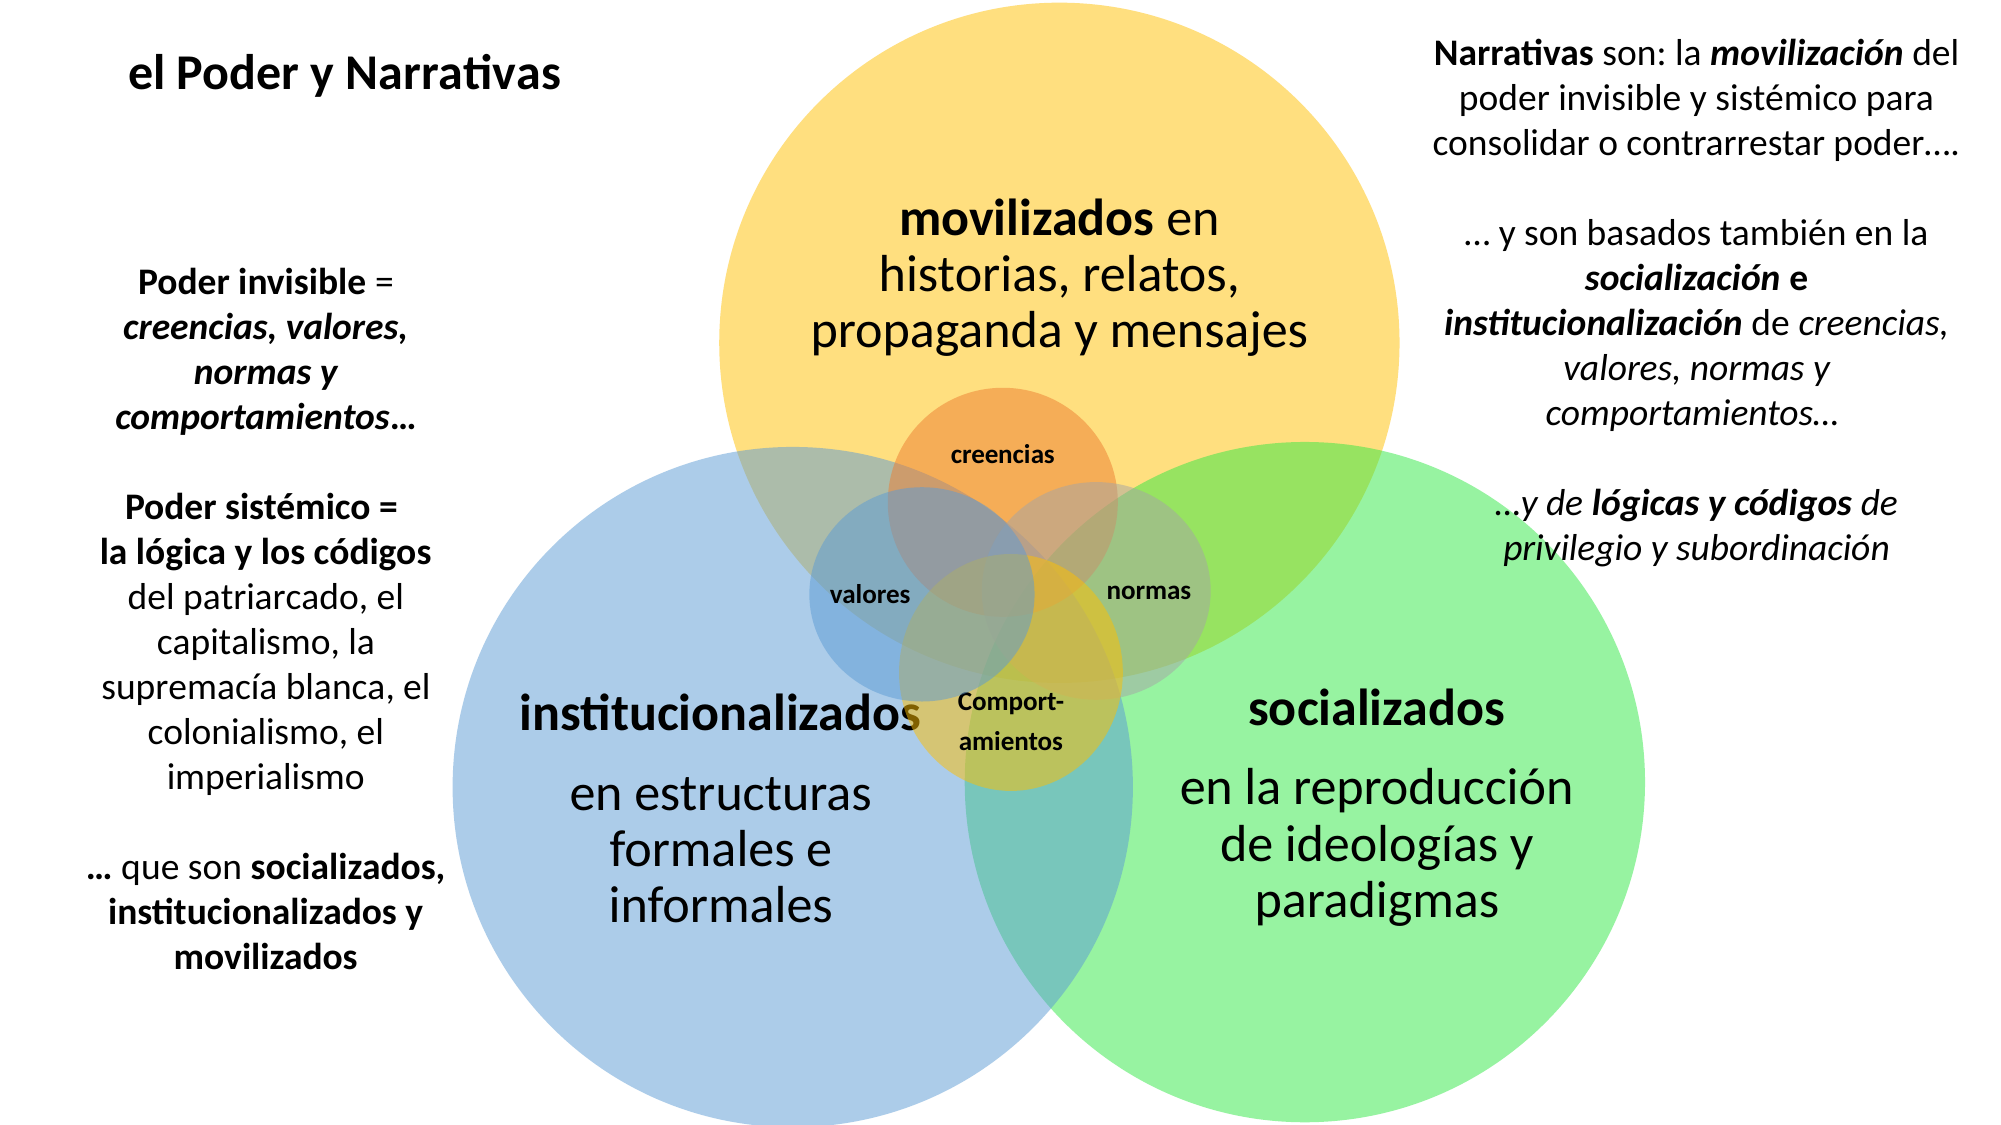

movilizados en historias, relatos, propaganda y mensajes
socializados
en la reproducción de ideologías y paradigmas
institucionalizados
en estructuras formales e informales
Narrativas son: la movilización del poder invisible y sistémico para consolidar o contrarrestar poder….
… y son basados también en la socialización e institucionalización de creencias, valores, normas y comportamientos…
…y de lógicas y códigos de privilegio y subordinación
el Poder y Narrativas
creencias
normas
valores
Comport-
amientos
Poder invisible = creencias, valores, normas y comportamientos…
Poder sistémico =
la lógica y los códigos del patriarcado, el capitalismo, la supremacía blanca, el colonialismo, el imperialismo
… que son socializados, institucionalizados y movilizados